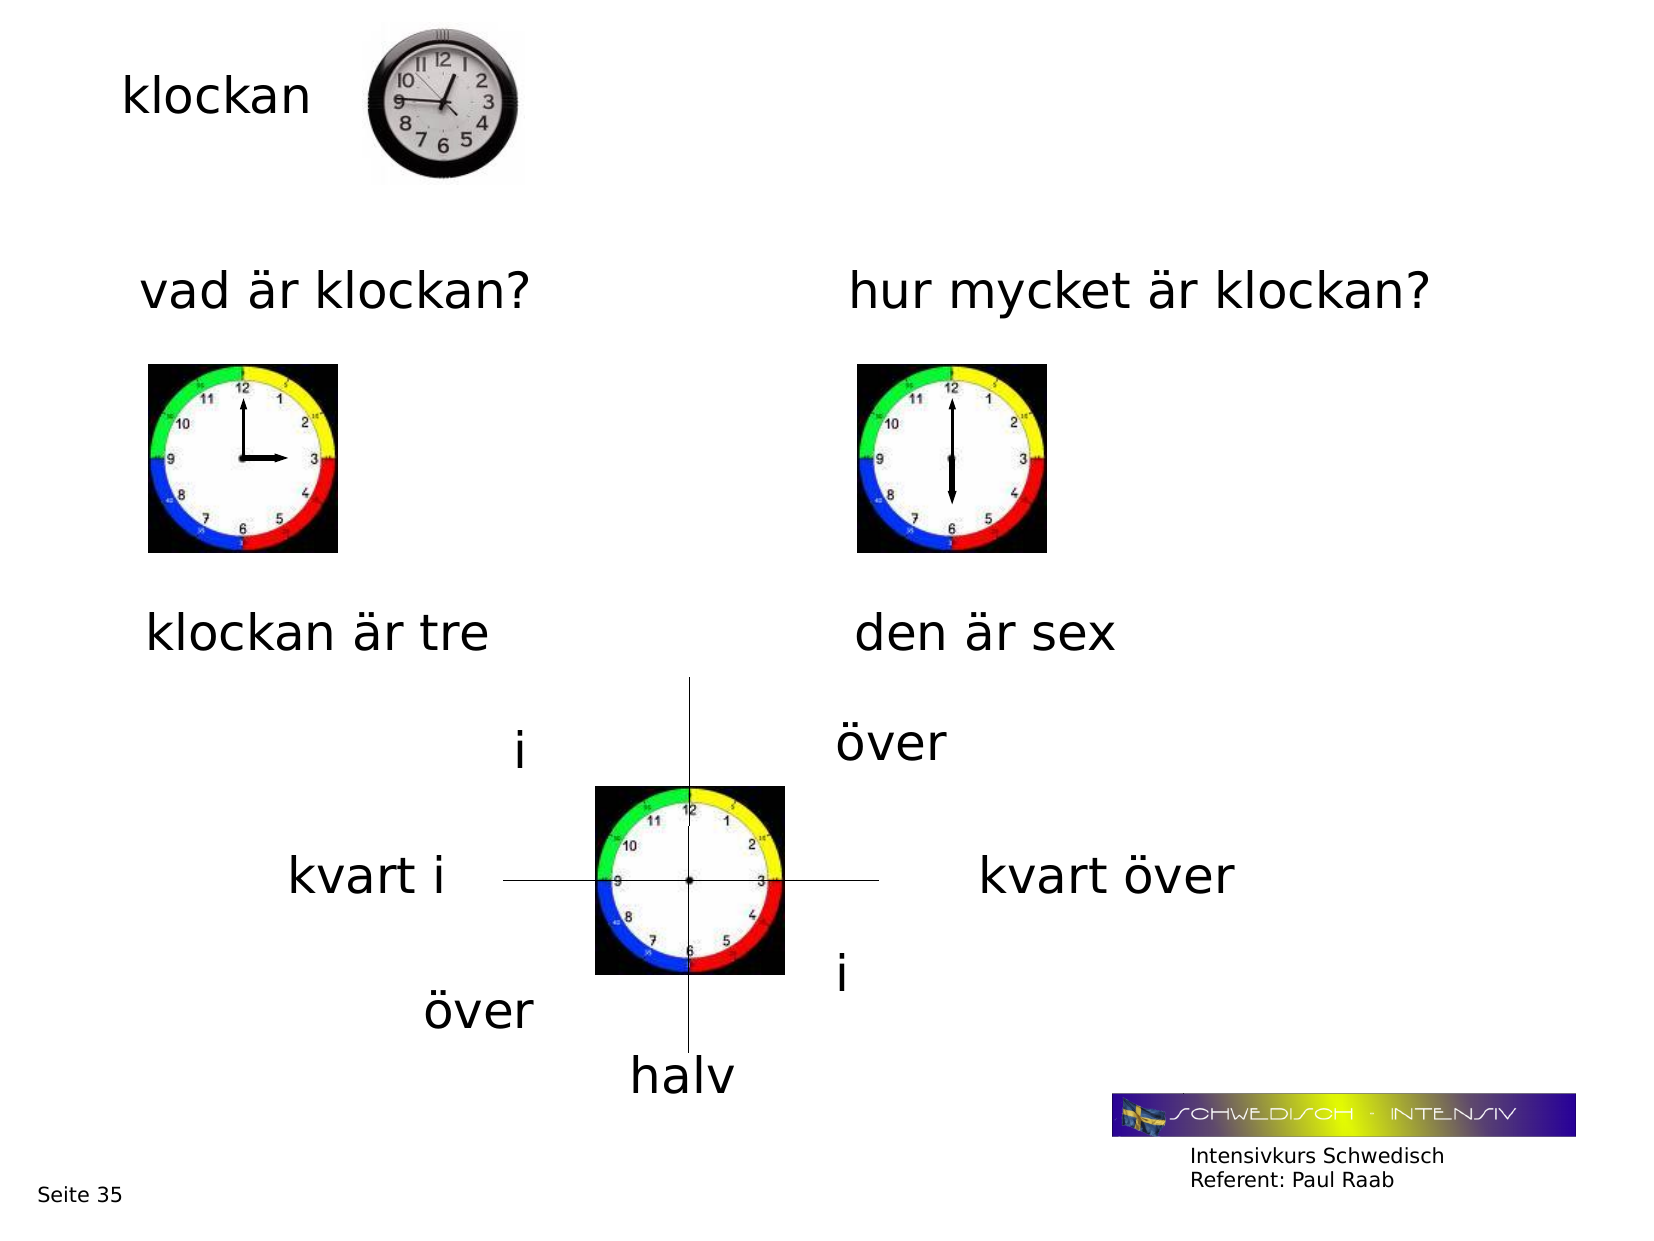

klockan
vad är klockan?
hur mycket är klockan?
klockan är tre
den är sex
över
i
kvart över
kvart i
i
över
halv